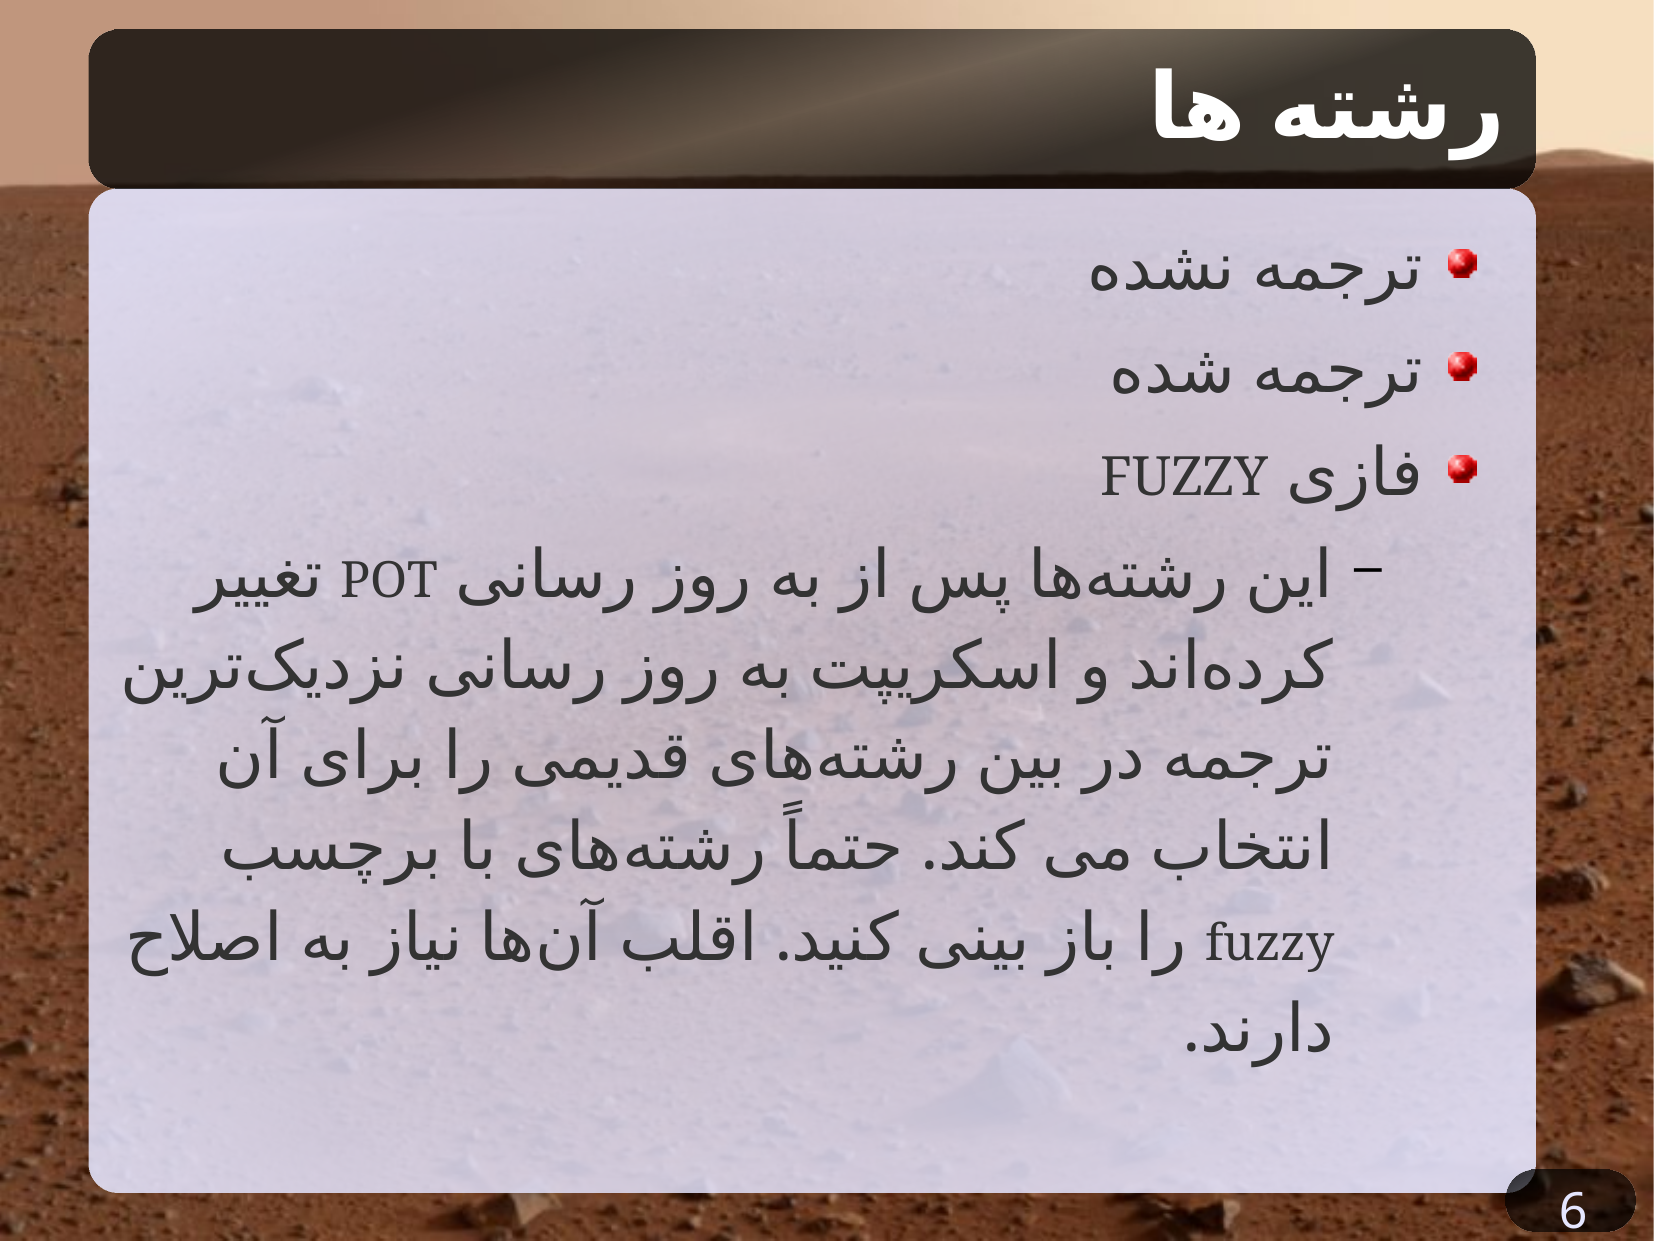

# رشته ها
ترجمه نشده
ترجمه شده
فازی FUZZY
این رشته‌ها پس از به روز رسانی POT تغییر کرده‌اند و اسکریپت به روز رسانی نزدیک‌ترین ترجمه در بین رشته‌های قدیمی را برای آن انتخاب می کند. حتماً رشته‌های با برچسب fuzzy را باز بینی کنید. اقلب آن‌ها نیاز به اصلاح دارند.